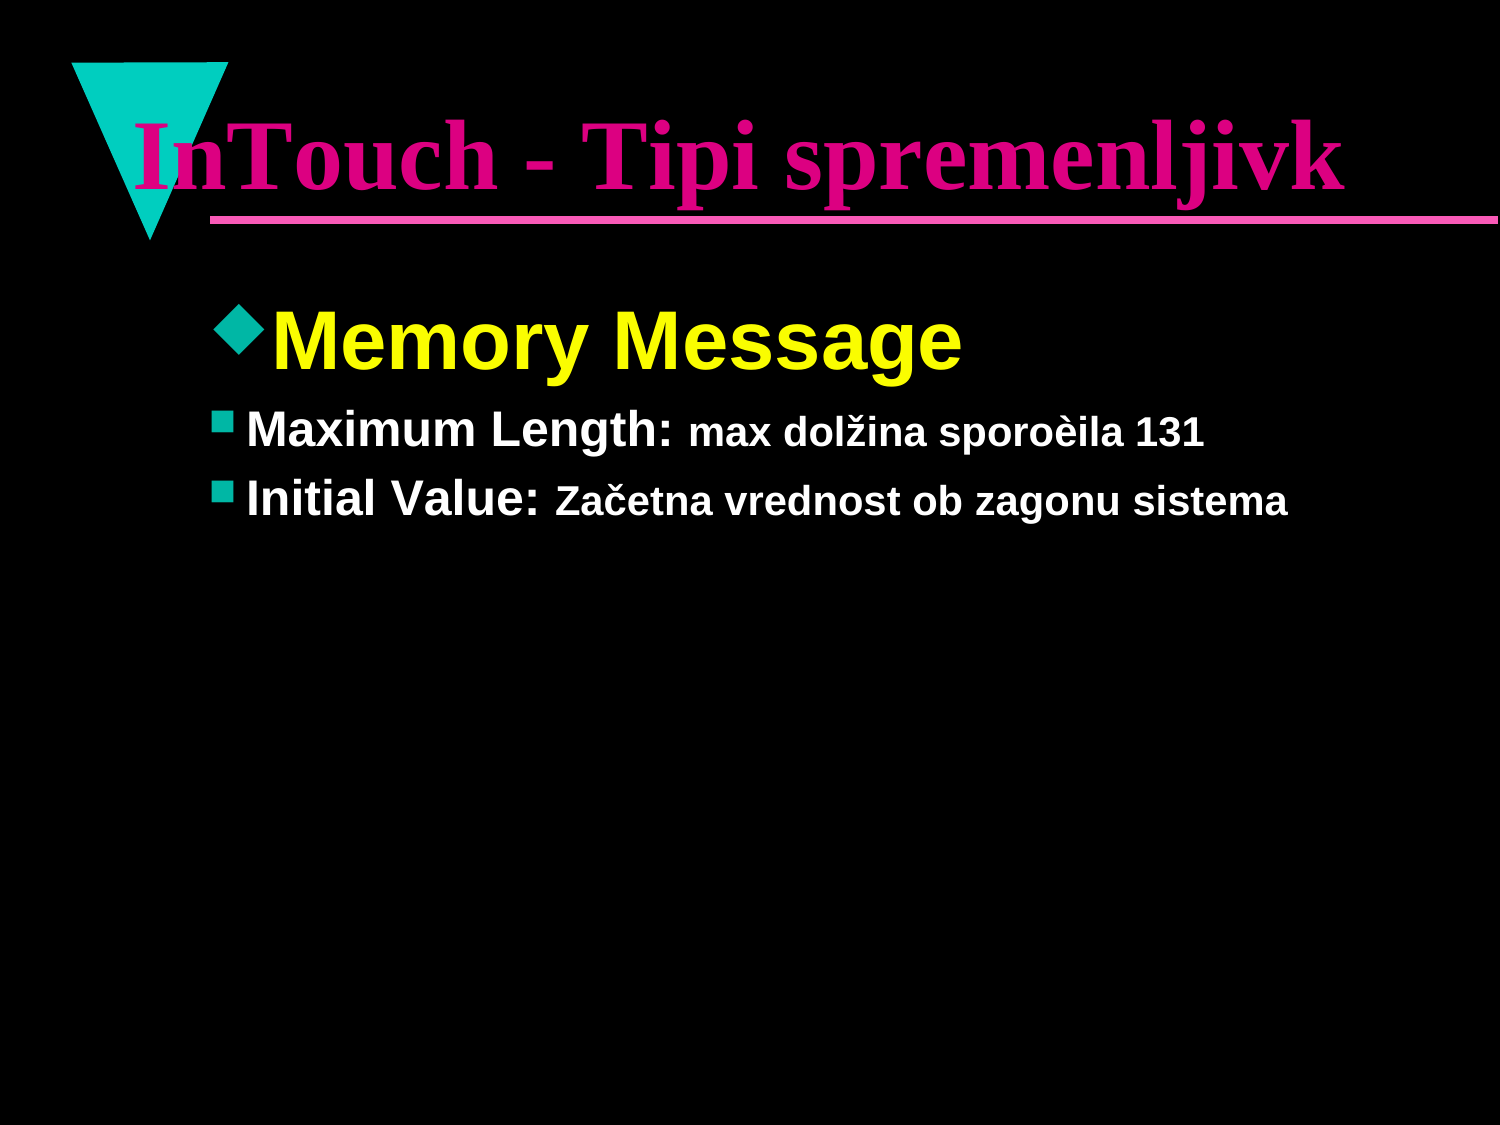

# InTouch - Tipi spremenljivk
Memory Message
Maximum Length: max dolžina sporoèila 131
Initial Value: Začetna vrednost ob zagonu sistema
Slovar spremenljivk
19